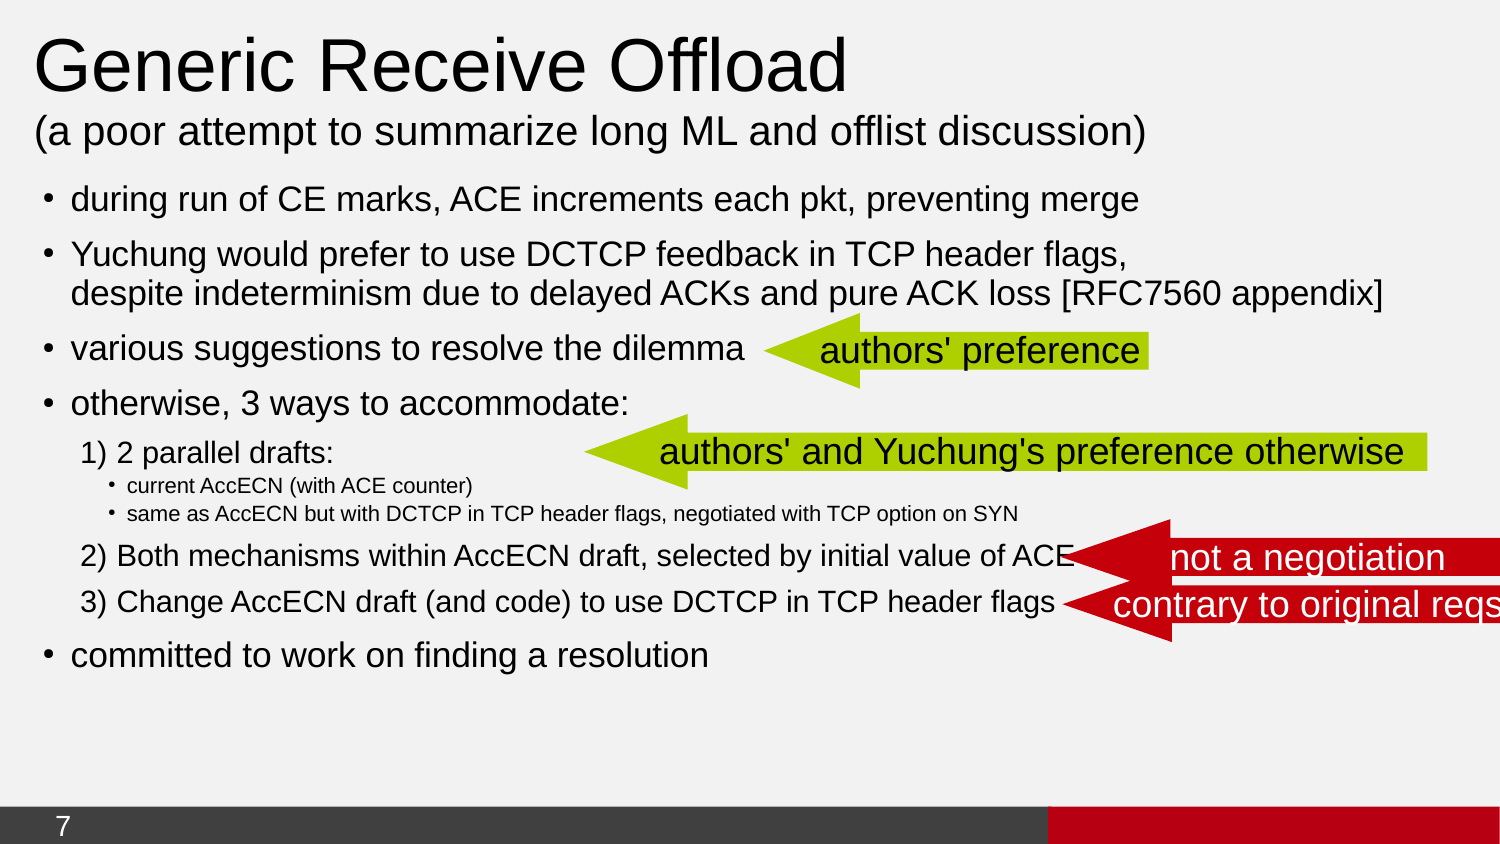

# Generic Receive Offload (a poor attempt to summarize long ML and offlist discussion)
during run of CE marks, ACE increments each pkt, preventing merge
Yuchung would prefer to use DCTCP feedback in TCP header flags,
despite indeterminism due to delayed ACKs and pure ACK loss [RFC7560 appendix]
various suggestions to resolve the dilemma
otherwise, 3 ways to accommodate:
 2 parallel drafts:
current AccECN (with ACE counter)
same as AccECN but with DCTCP in TCP header flags, negotiated with TCP option on SYN
 Both mechanisms within AccECN draft, selected by initial value of ACE
 Change AccECN draft (and code) to use DCTCP in TCP header flags
committed to work on finding a resolution
authors' preference
authors' and Yuchung's preference otherwise
not a negotiation
contrary to original reqs
7